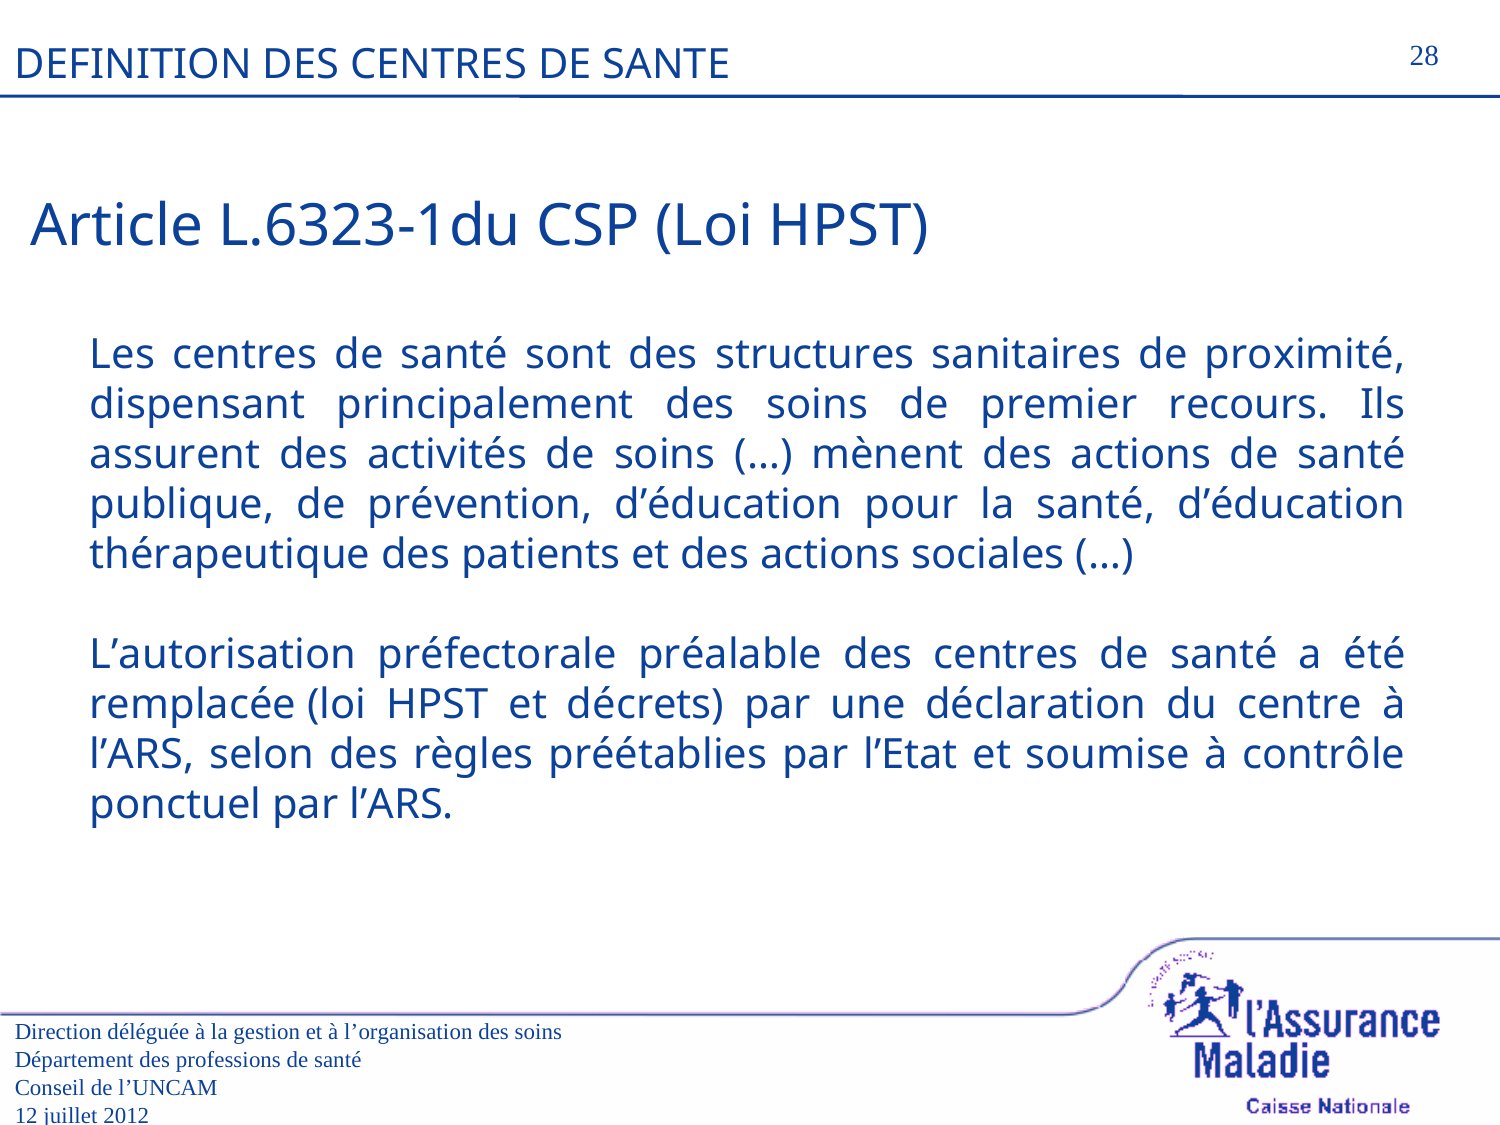

DEFINITION DES CENTRES DE SANTE
 Article L.6323-1du CSP (Loi HPST)
Les centres de santé sont des structures sanitaires de proximité, dispensant principalement des soins de premier recours. Ils assurent des activités de soins (…) mènent des actions de santé publique, de prévention, d’éducation pour la santé, d’éducation thérapeutique des patients et des actions sociales (…)
L’autorisation préfectorale préalable des centres de santé a été remplacée (loi HPST et décrets) par une déclaration du centre à l’ARS, selon des règles préétablies par l’Etat et soumise à contrôle ponctuel par l’ARS.
Direction déléguée à la gestion et à l’organisation des soins
Département des professions de santé
Conseil de l’UNCAM
12 juillet 2012
Page courante